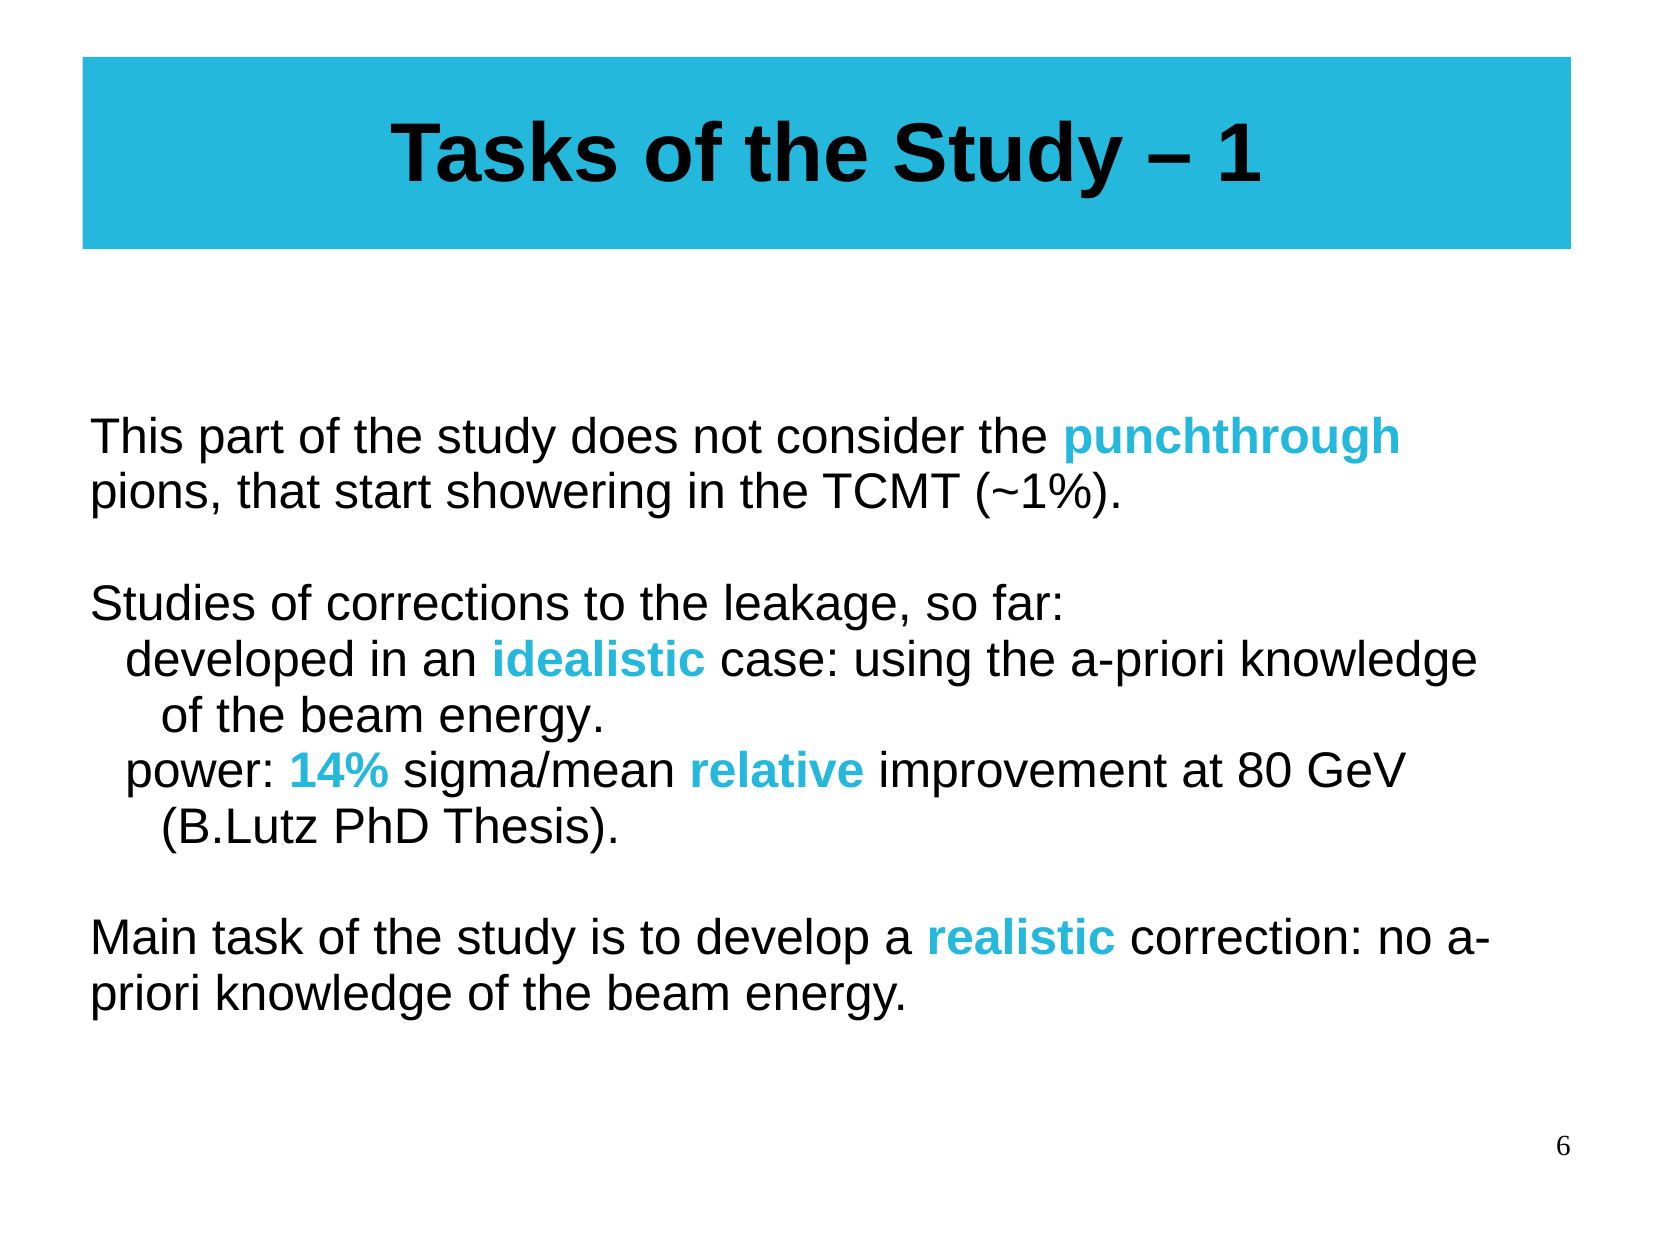

# Tasks of the Study – 1
This part of the study does not consider the punchthrough pions, that start showering in the TCMT (~1%).
Studies of corrections to the leakage, so far:
developed in an idealistic case: using the a-priori knowledge of the beam energy.
power: 14% sigma/mean relative improvement at 80 GeV (B.Lutz PhD Thesis).
Main task of the study is to develop a realistic correction: no a-priori knowledge of the beam energy.
6